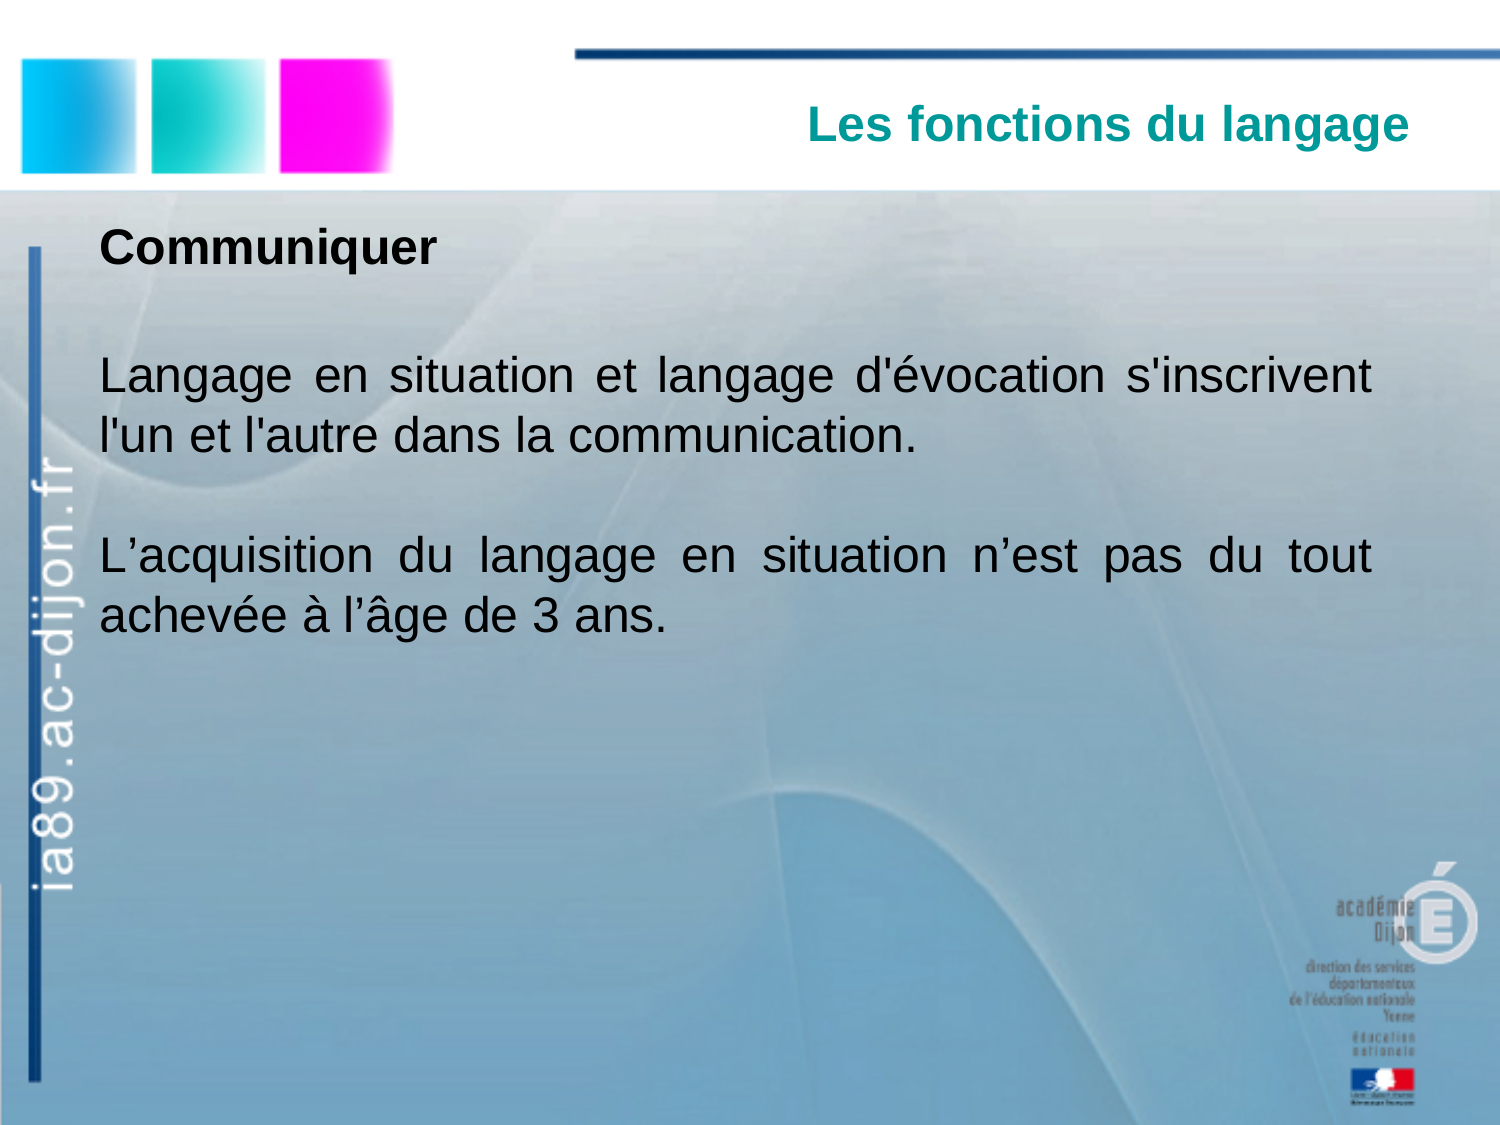

# Les fonctions du langage
Communiquer
Langage en situation et langage d'évocation s'inscrivent l'un et l'autre dans la communication.
L’acquisition du langage en situation n’est pas du tout achevée à l’âge de 3 ans.